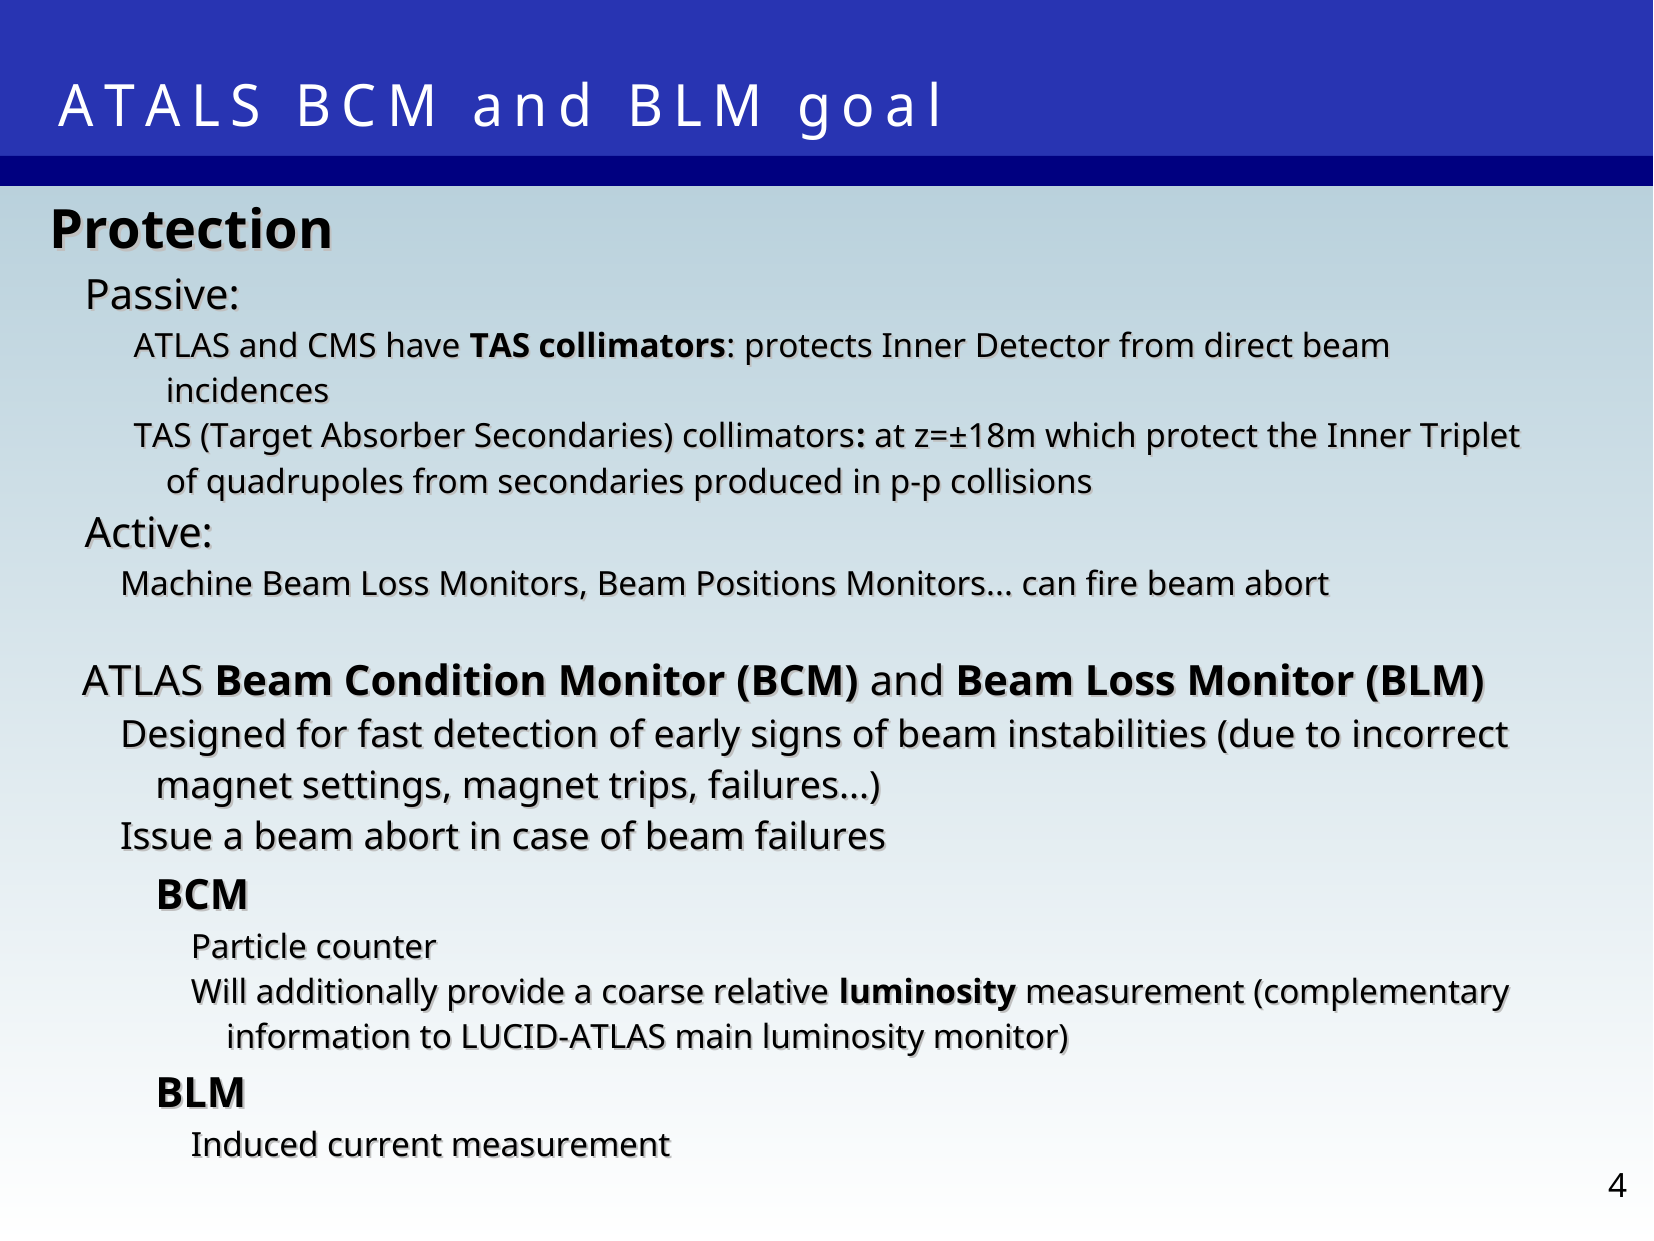

# ATALS BCM and BLM goal
Protection
Passive:
ATLAS and CMS have TAS collimators: protects Inner Detector from direct beam incidences
TAS (Target Absorber Secondaries) collimators: at z=±18m which protect the Inner Triplet of quadrupoles from secondaries produced in p-p collisions
Active:
Machine Beam Loss Monitors, Beam Positions Monitors... can fire beam abort
ATLAS Beam Condition Monitor (BCM) and Beam Loss Monitor (BLM)
Designed for fast detection of early signs of beam instabilities (due to incorrect magnet settings, magnet trips, failures...)
Issue a beam abort in case of beam failures
BCM
Particle counter
Will additionally provide a coarse relative luminosity measurement (complementary information to LUCID-ATLAS main luminosity monitor)
BLM
Induced current measurement
4